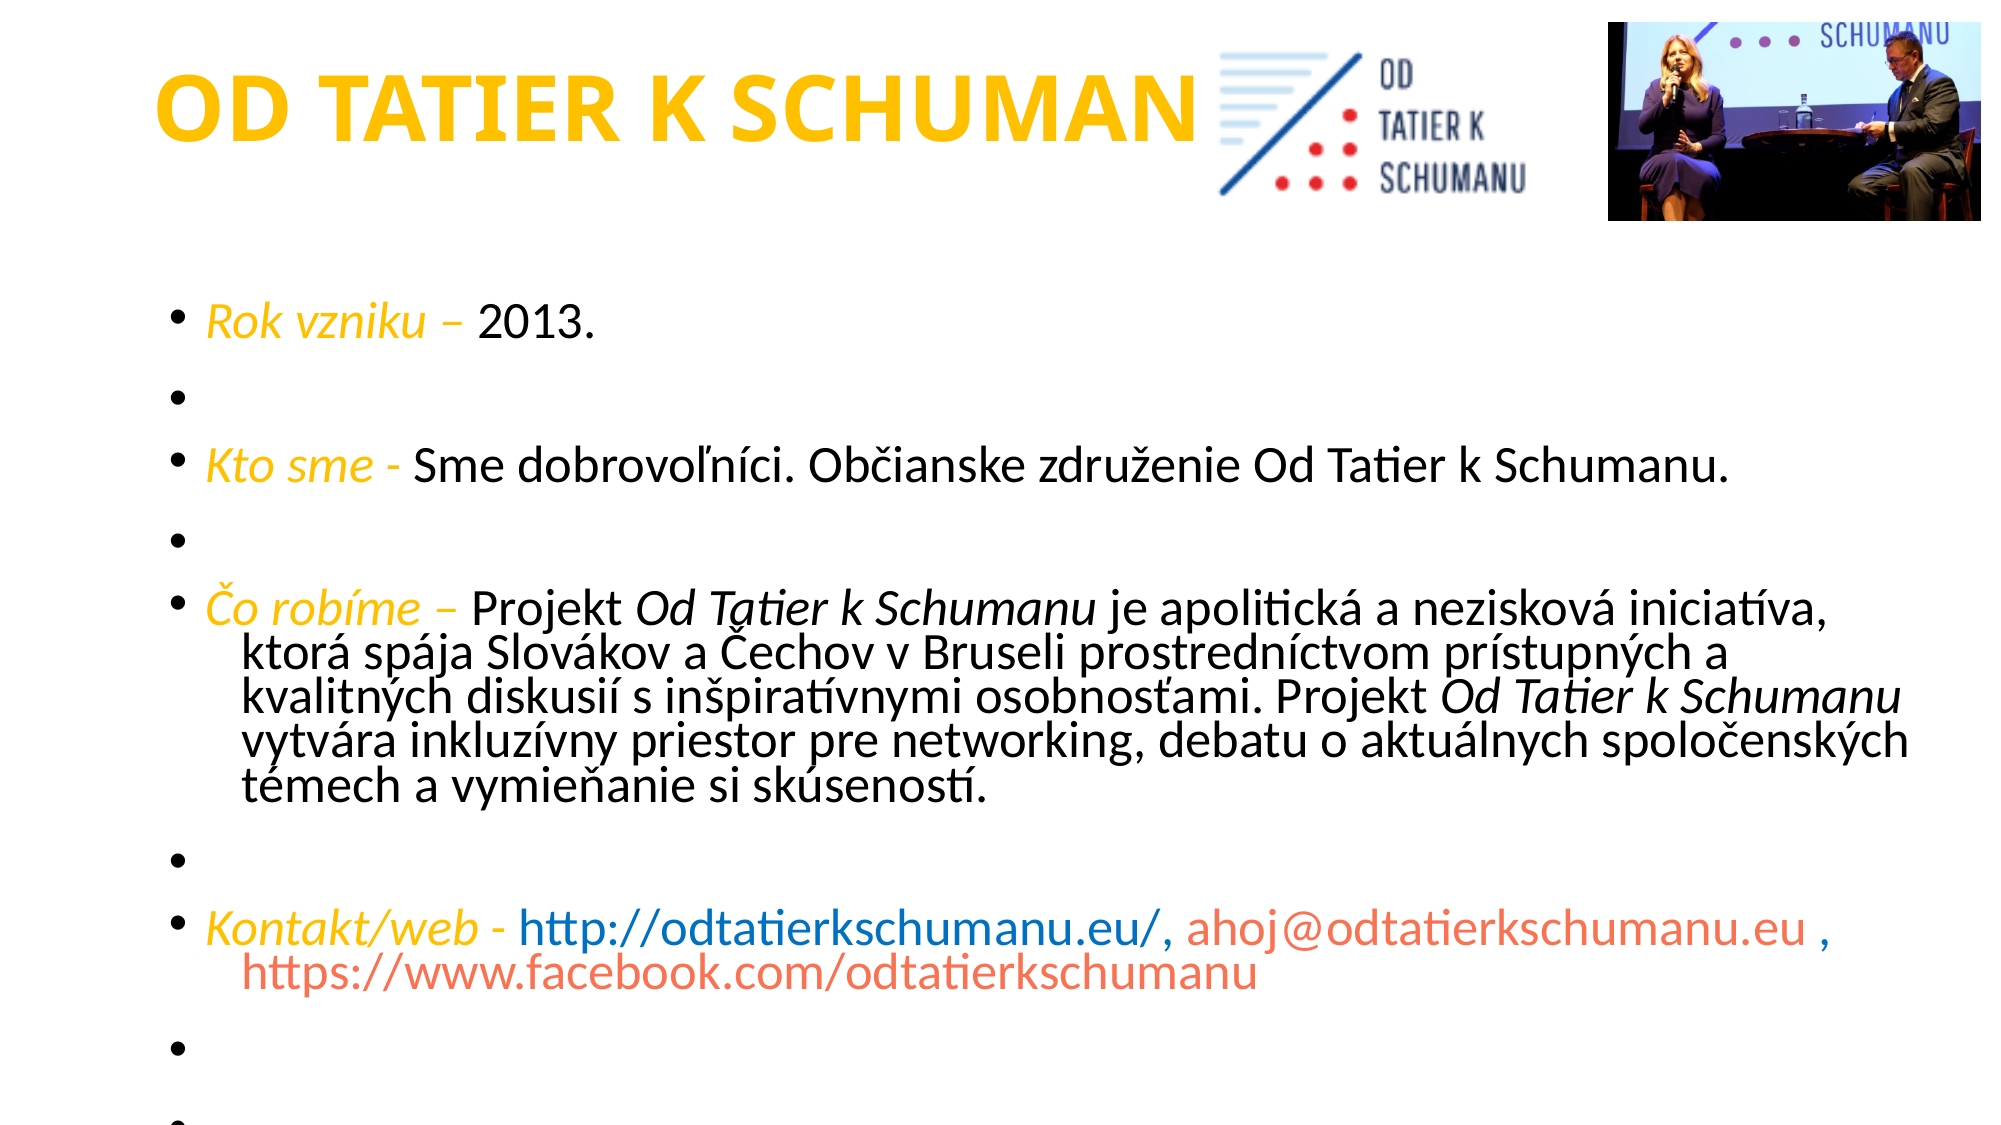

# OD TATIER K SCHUMANU
Rok vzniku – 2013.
Kto sme - Sme dobrovoľníci. Občianske združenie Od Tatier k Schumanu.
Čo robíme – Projekt Od Tatier k Schumanu je apolitická a nezisková iniciatíva, ktorá spája Slovákov a Čechov v Bruseli prostredníctvom prístupných a kvalitných diskusií s inšpiratívnymi osobnosťami. Projekt Od Tatier k Schumanu vytvára inkluzívny priestor pre networking, debatu o aktuálnych spoločenských témech a vymieňanie si skúseností.
Kontakt/web - http://odtatierkschumanu.eu/, ahoj@odtatierkschumanu.eu , https://www.facebook.com/odtatierkschumanu